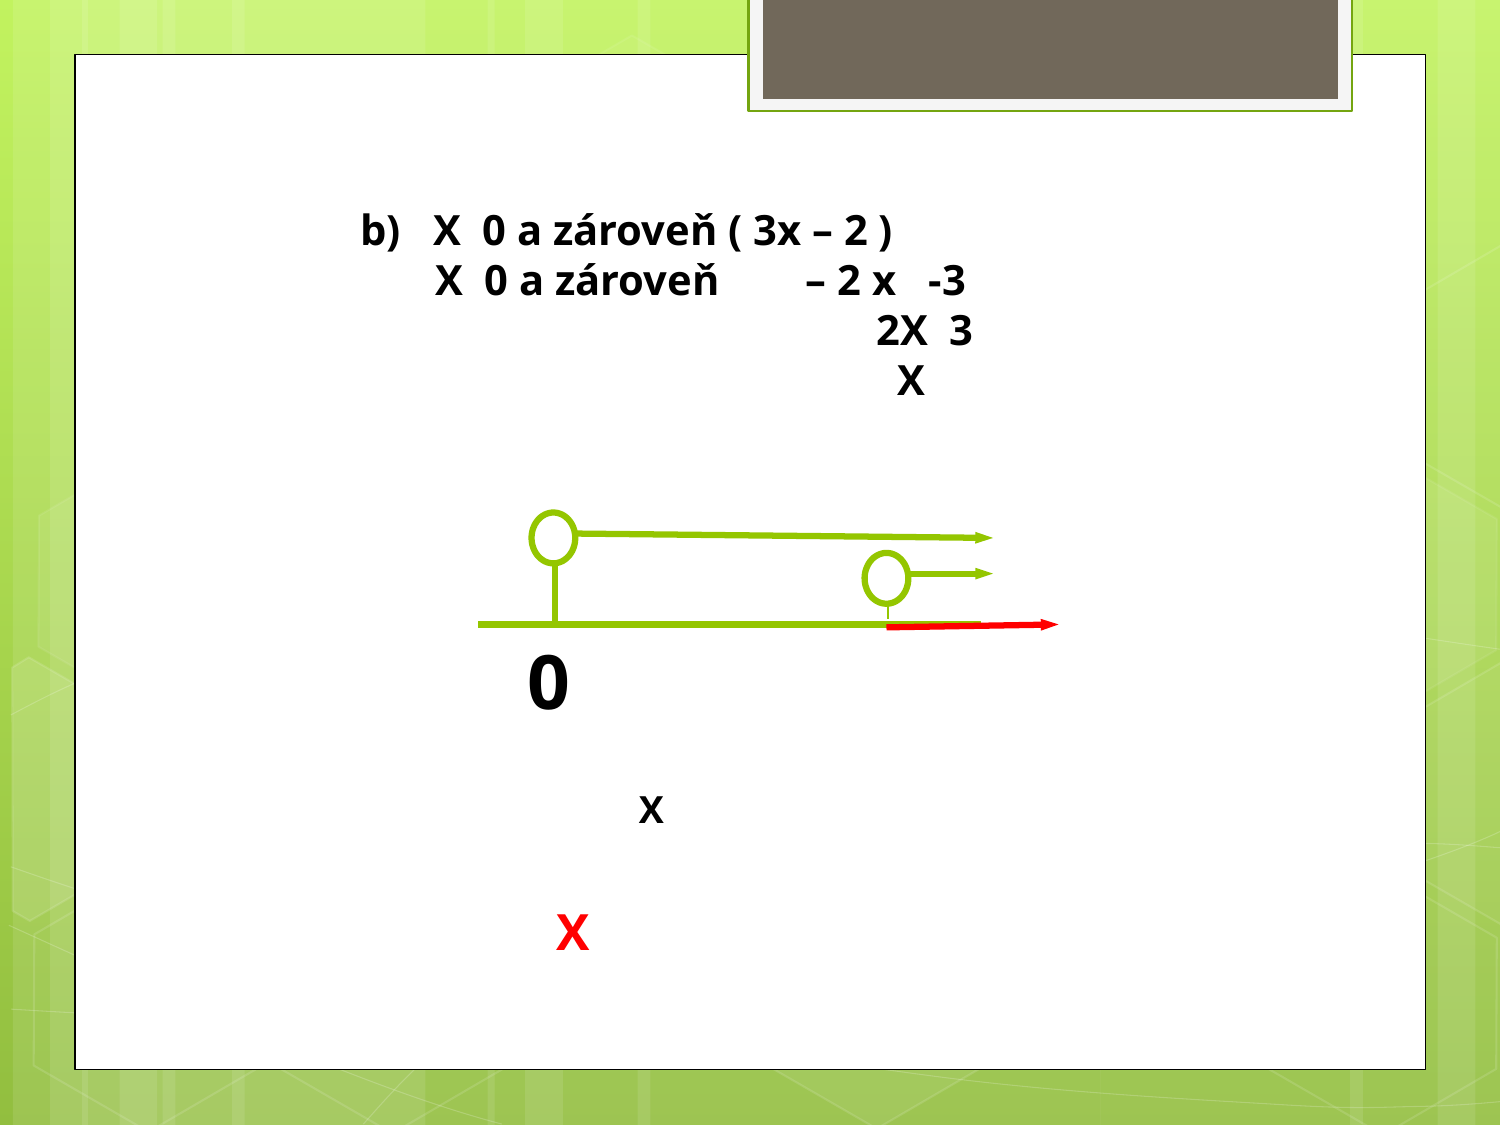

b) X 0 a zároveň ( 3x – 2 )
 X 0 a zároveň – 2 x -3
 2X 3
 X
0
X
X